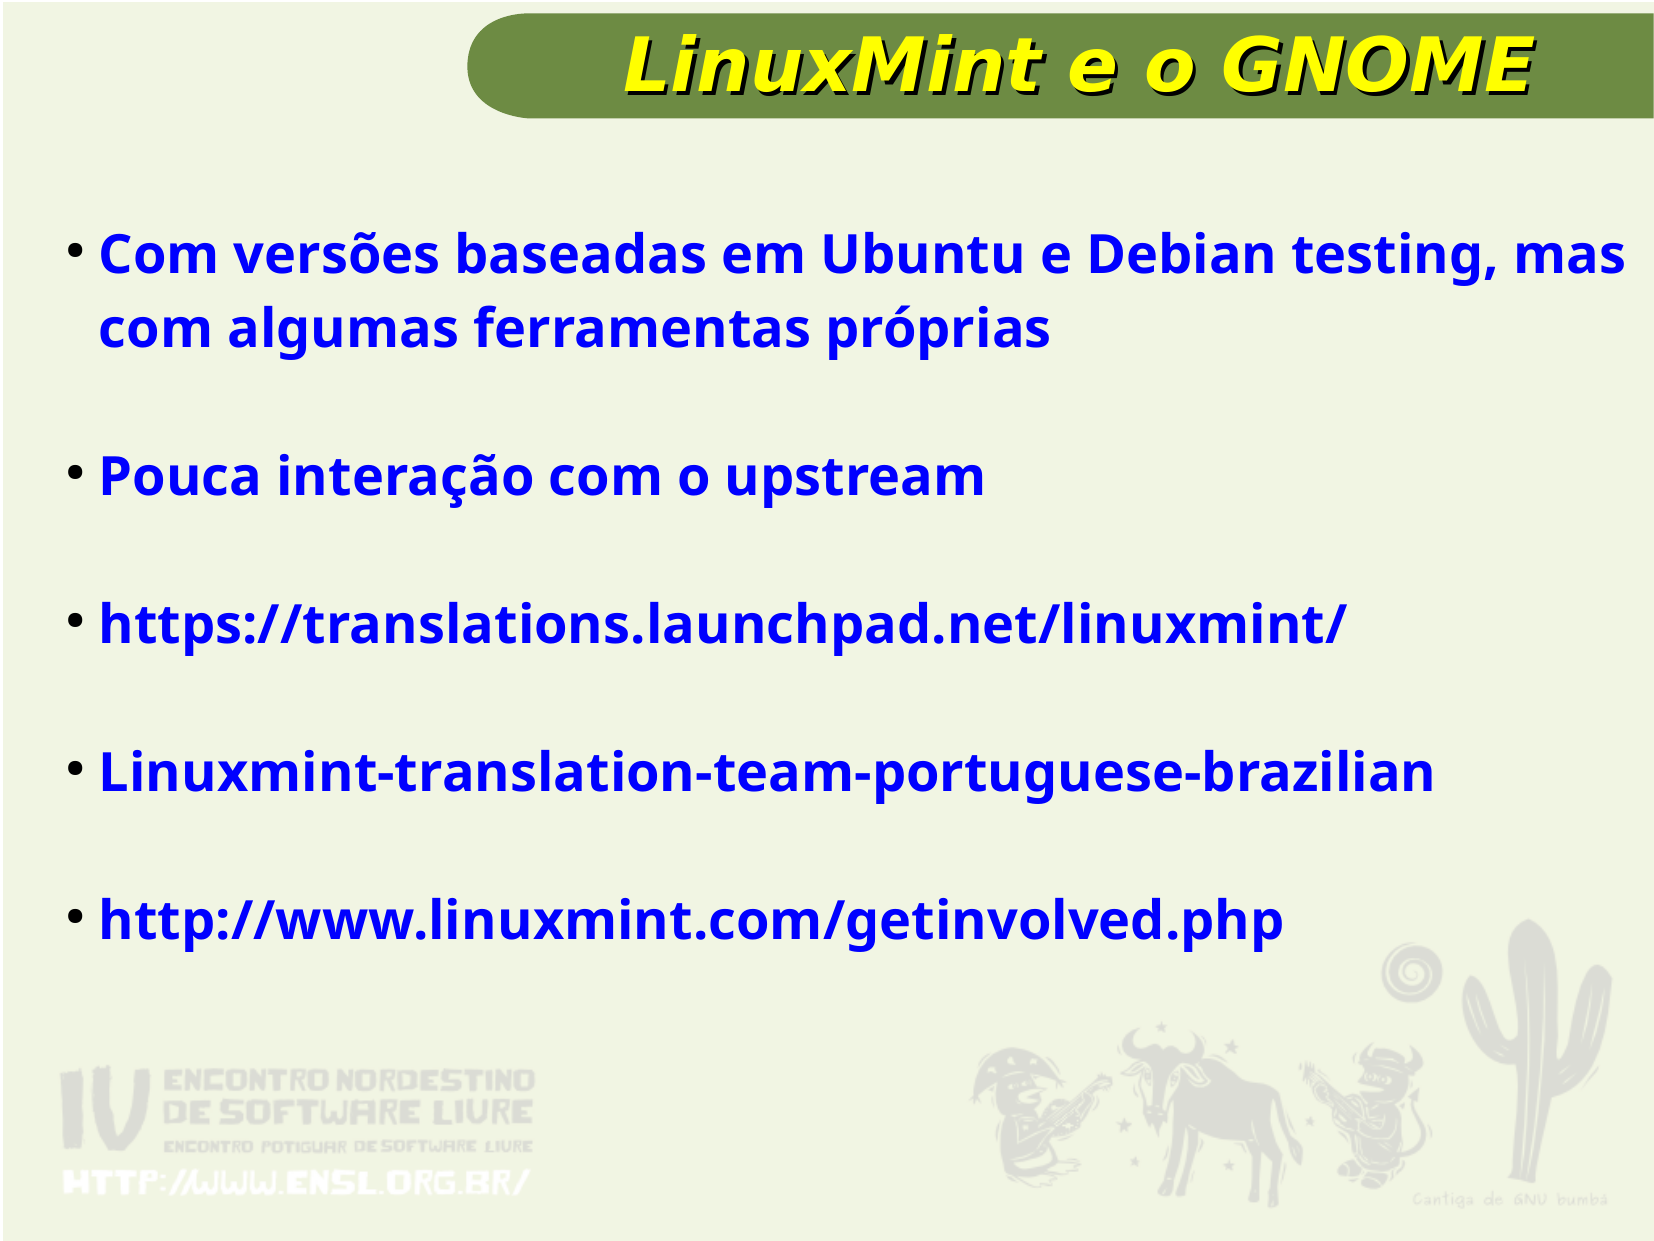

# LinuxMint e o GNOME
 Com versões baseadas em Ubuntu e Debian testing, mas
 com algumas ferramentas próprias
 Pouca interação com o upstream
 https://translations.launchpad.net/linuxmint/
 Linuxmint-translation-team-portuguese-brazilian
 http://www.linuxmint.com/getinvolved.php